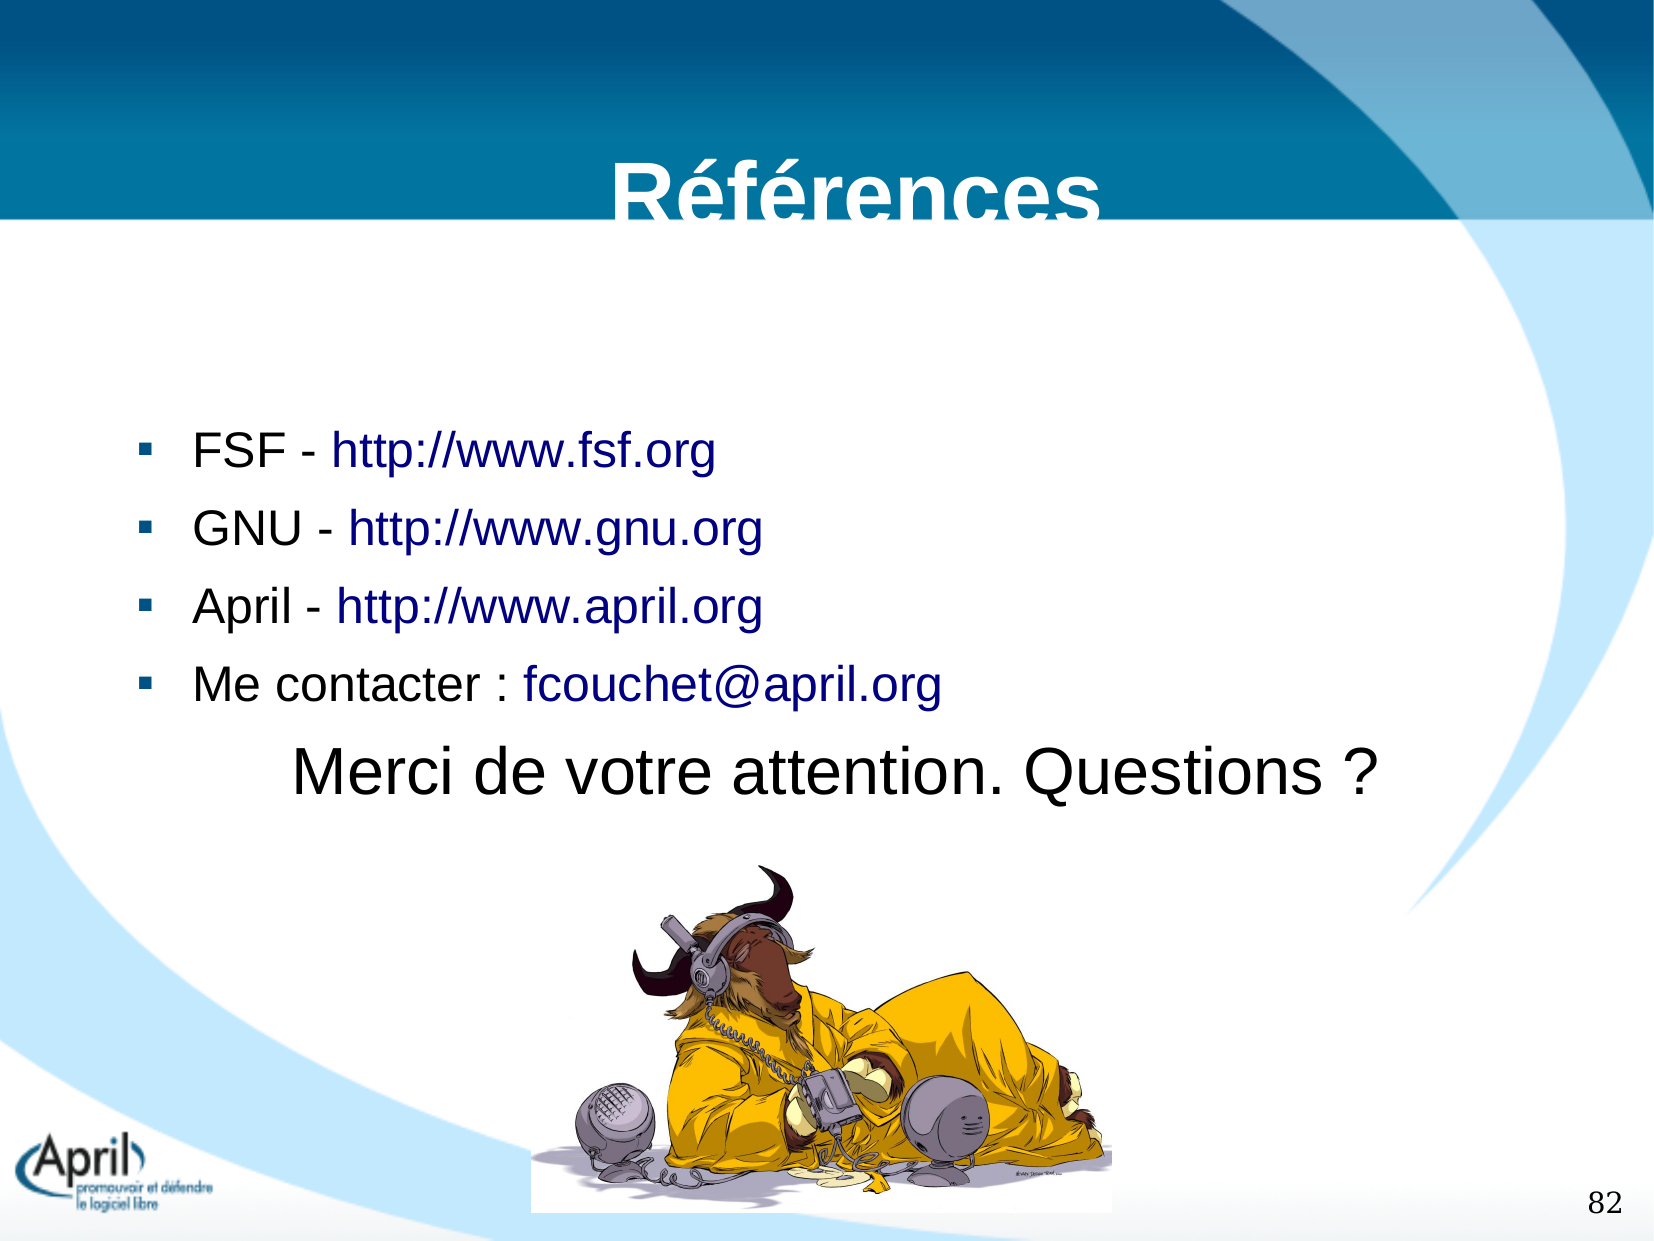

# Références
FSF - http://www.fsf.org
GNU - http://www.gnu.org
April - http://www.april.org
Me contacter : fcouchet@april.org
Merci de votre attention. Questions ?
82